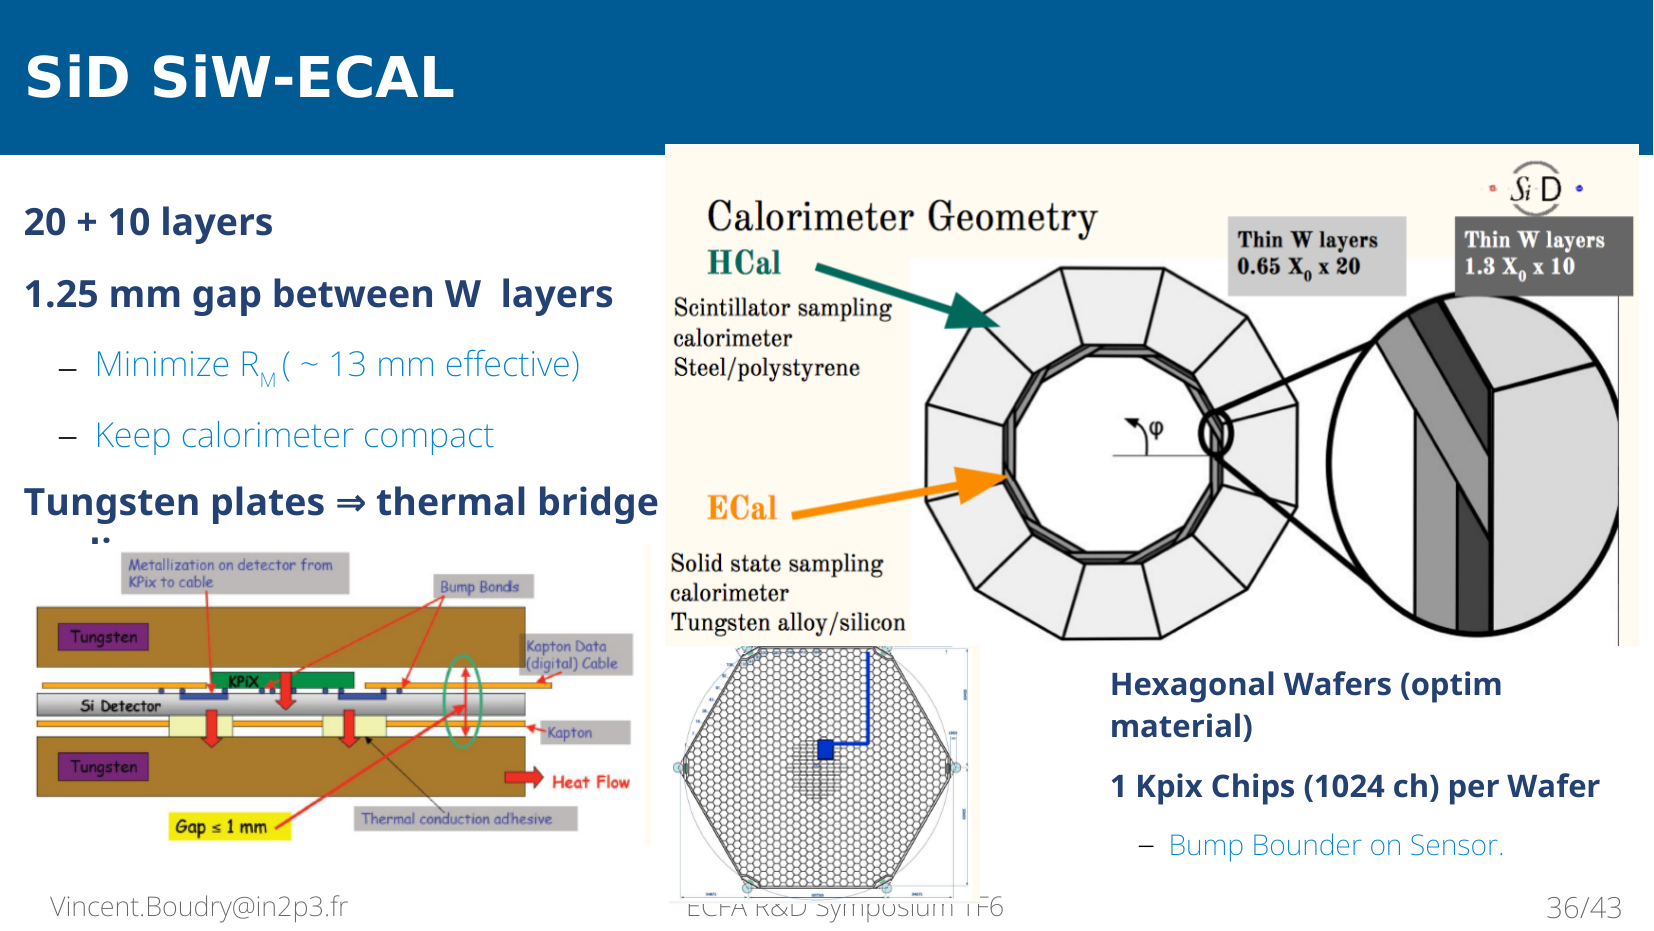

# SiD SiW-ECAL
20 + 10 layers
1.25 mm gap between W layers
Minimize RM ( ~ 13 mm effective)
Keep calorimeter compact
Tungsten plates ⇒ thermal bridge to cooling
Hexagonal Wafers (optim material)
1 Kpix Chips (1024 ch) per Wafer
Bump Bounder on Sensor.
Vincent.Boudry@in2p3.fr
ECFA R&D Symposium TF6
36